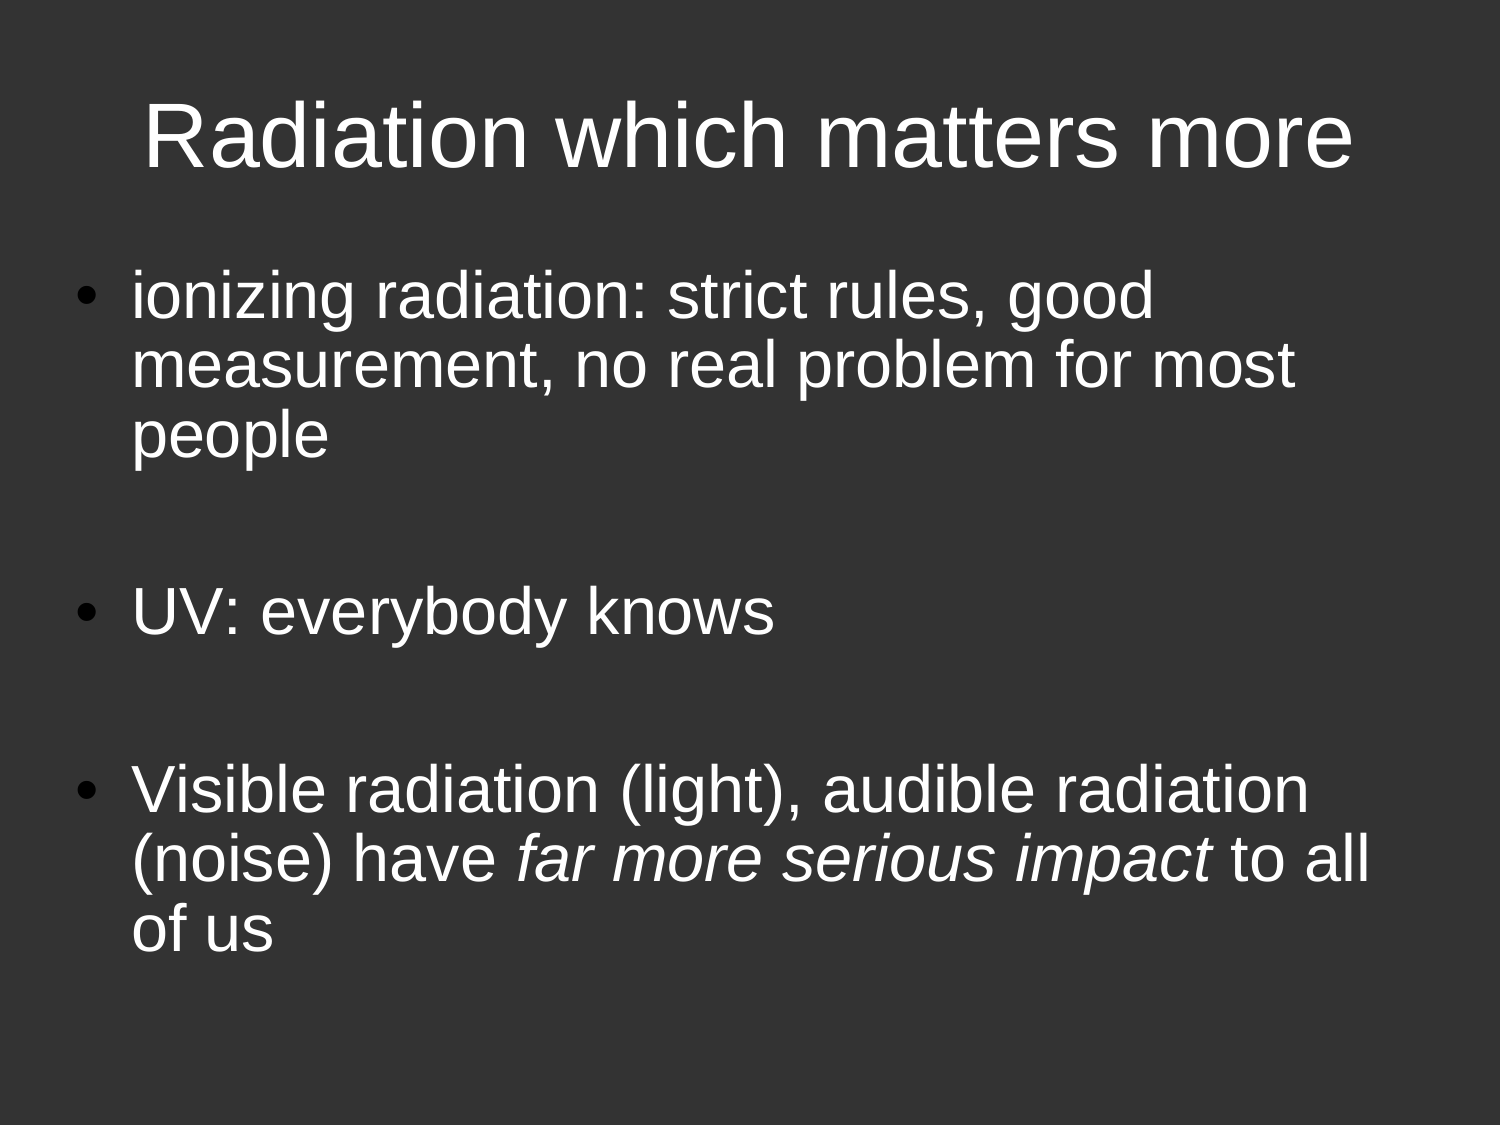

# Radiation which matters more
ionizing radiation: strict rules, good measurement, no real problem for most people
UV: everybody knows
Visible radiation (light), audible radiation (noise) have far more serious impact to all of us